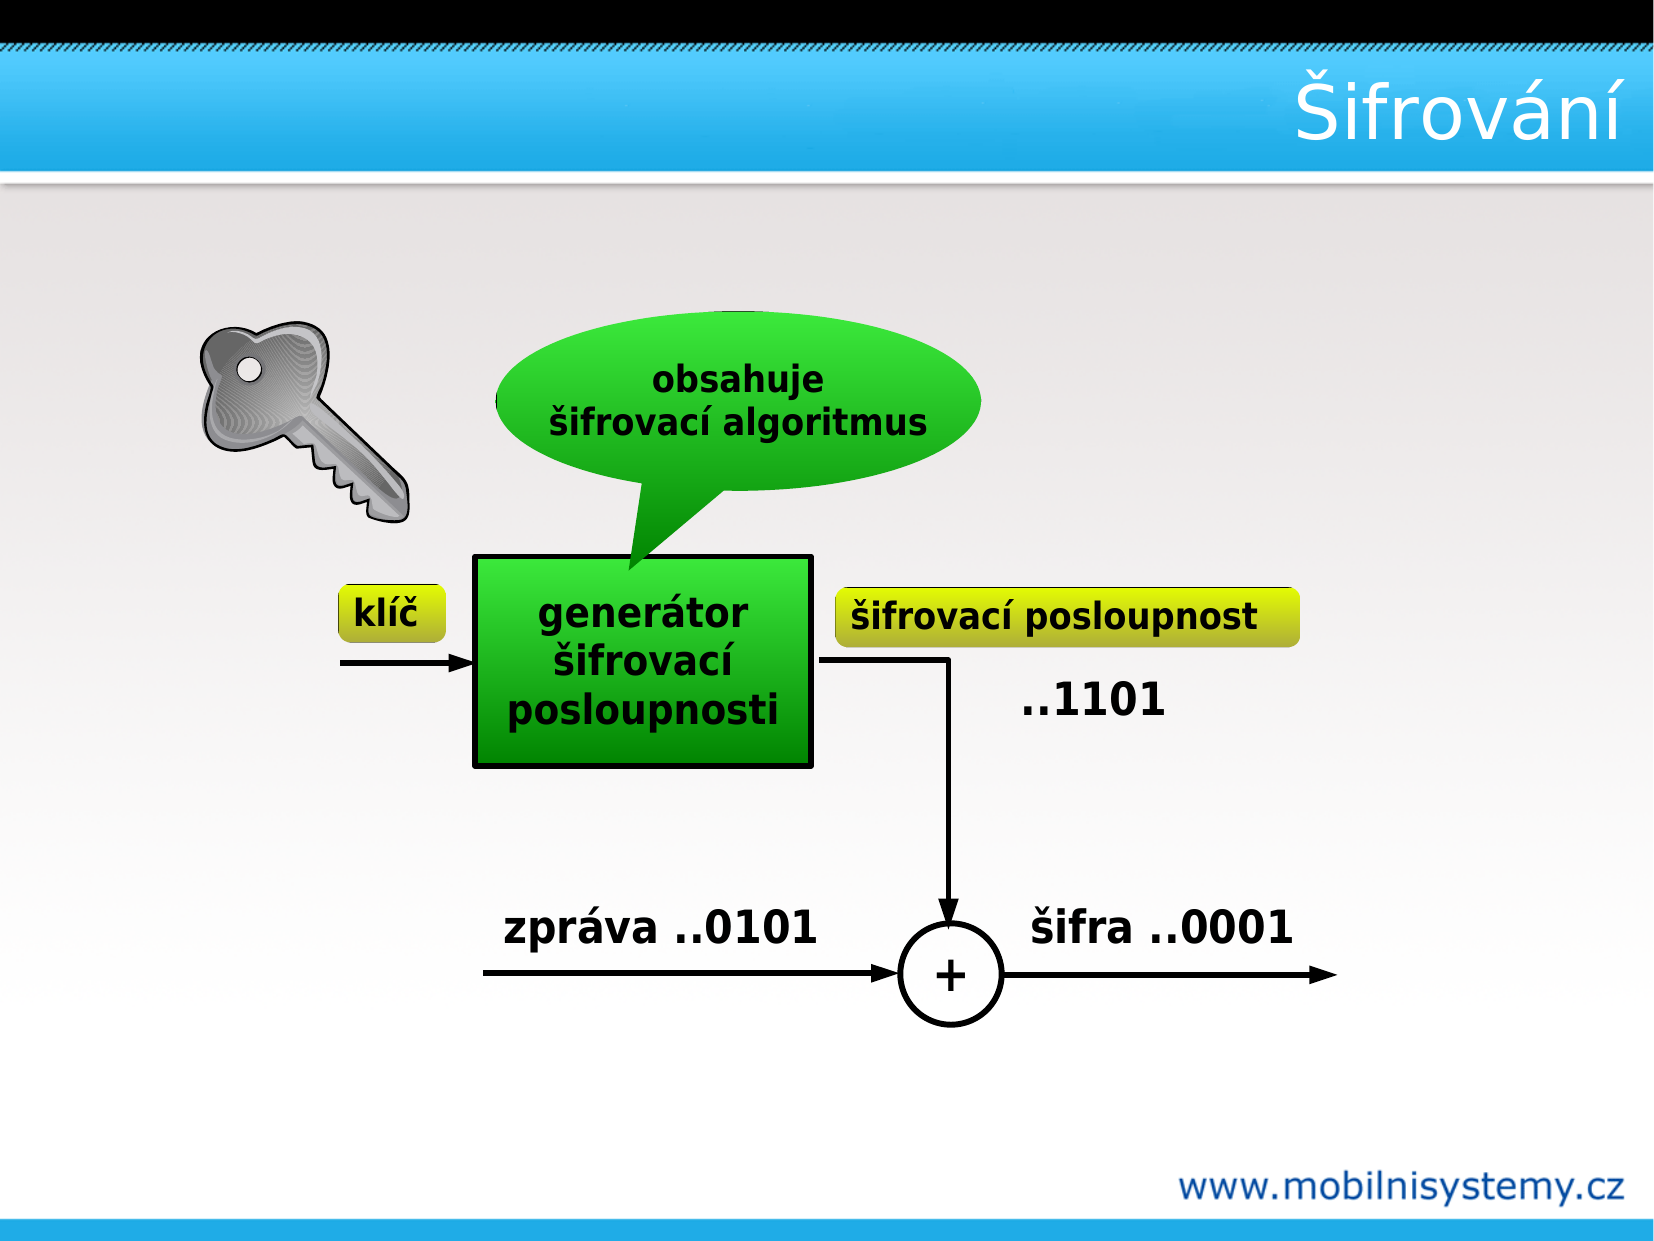

# Šifrování
obsahuje
šifrovací algoritmus
generátor
šifrovací
posloupnosti
klíč
šifrovací posloupnost
..1101
zpráva ..0101
šifra ..0001
+